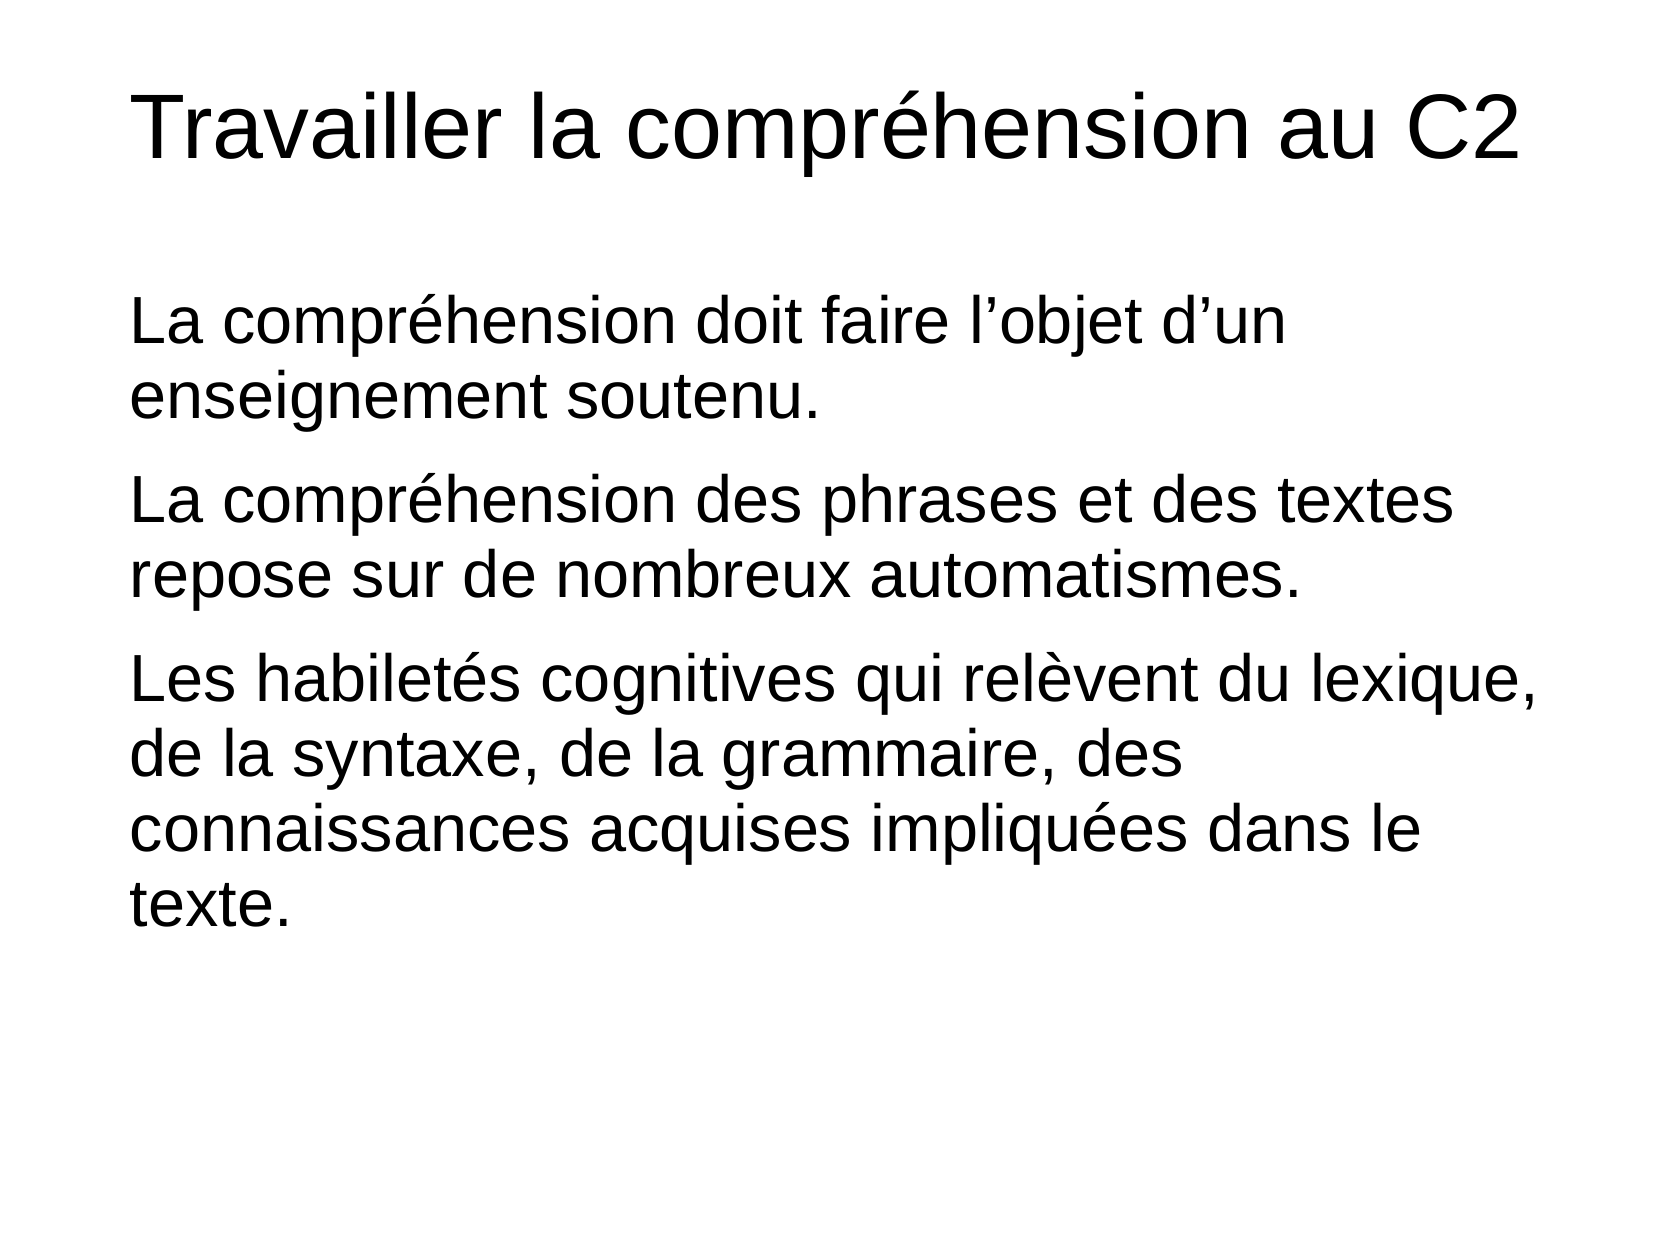

# Travailler la compréhension au C2
La compréhension doit faire l’objet d’un enseignement soutenu.
La compréhension des phrases et des textes repose sur de nombreux automatismes.
Les habiletés cognitives qui relèvent du lexique, de la syntaxe, de la grammaire, des connaissances acquises impliquées dans le texte.